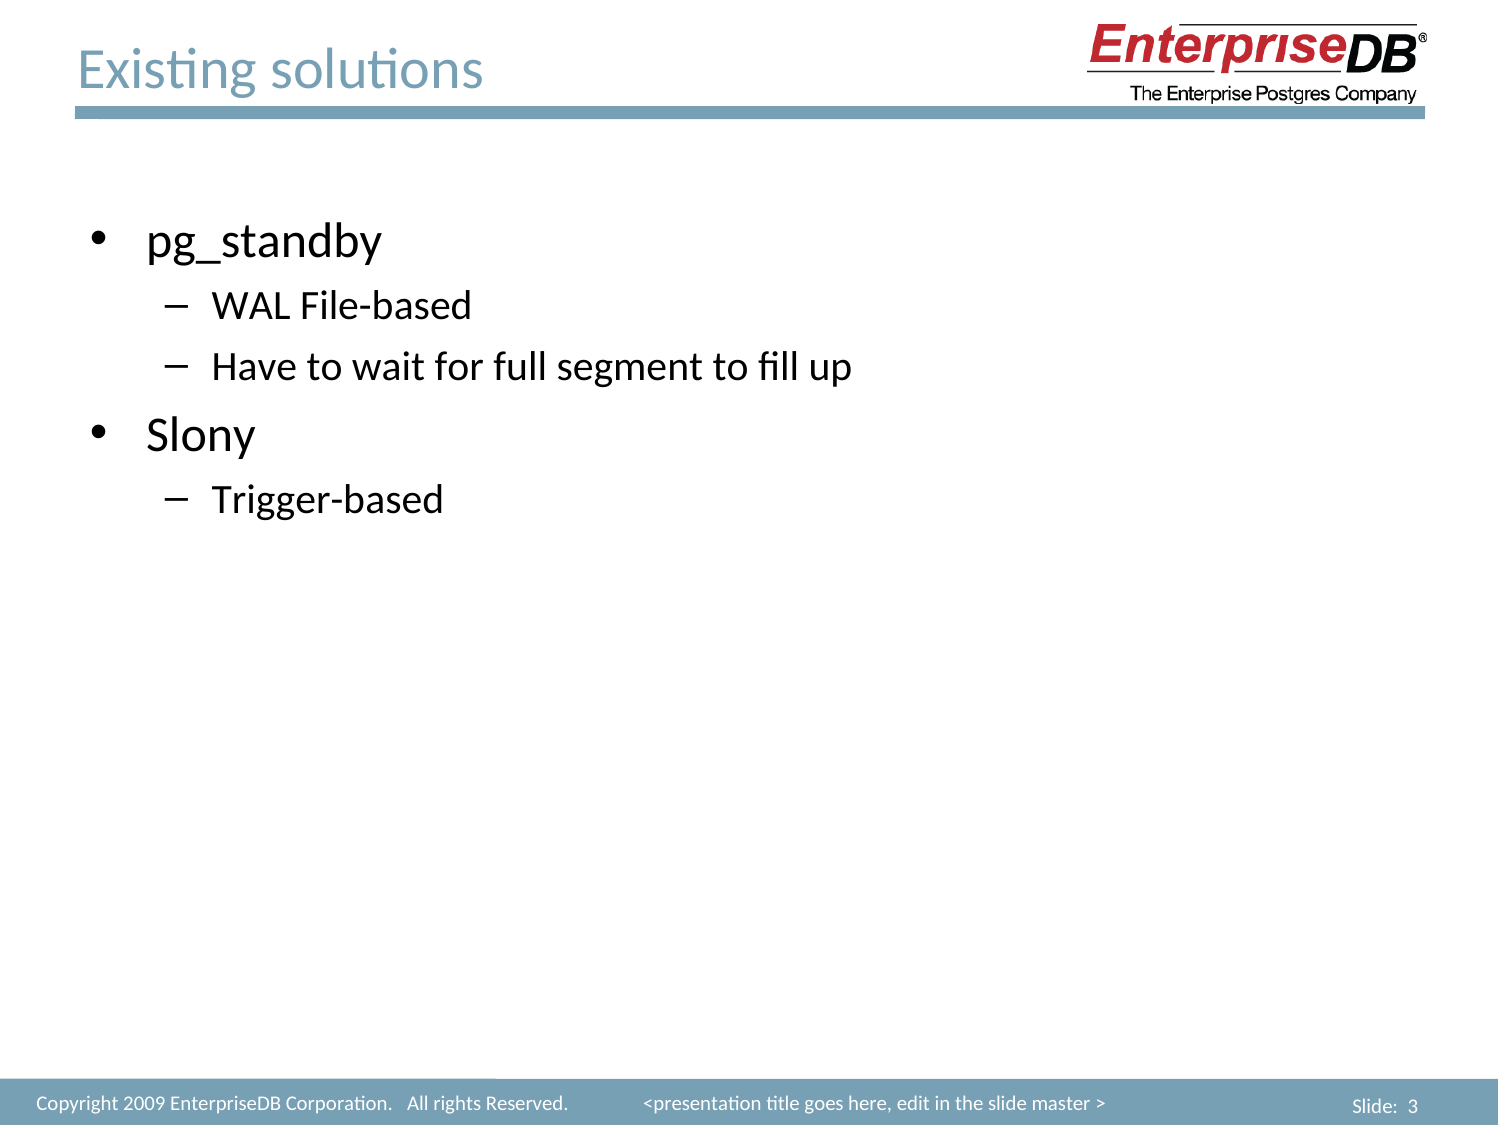

# Existing solutions
pg_standby
WAL File-based
Have to wait for full segment to fill up
Slony
Trigger-based